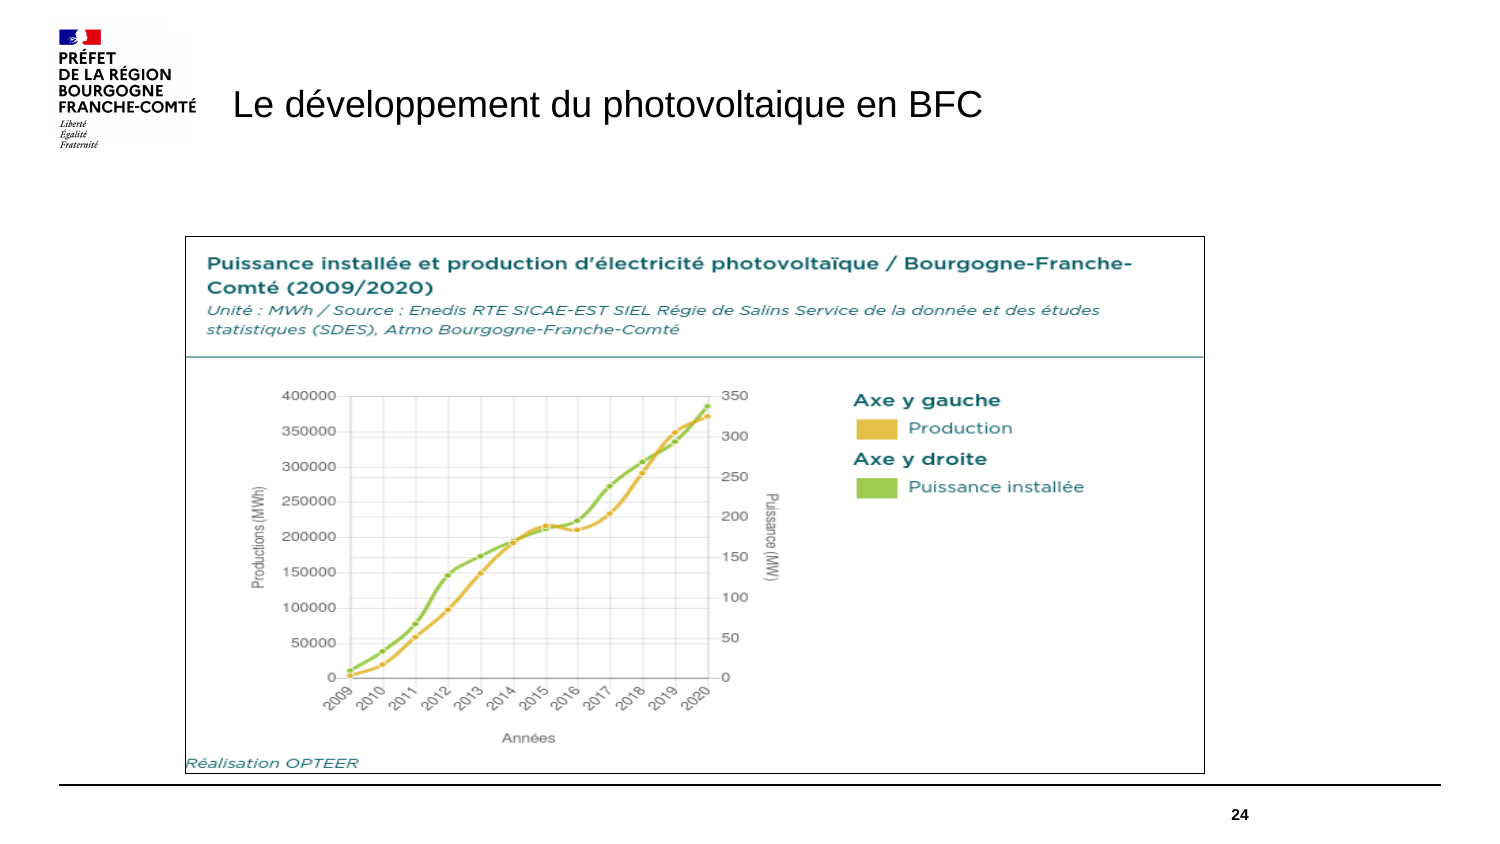

# Le développement du photovoltaique en BFC
24